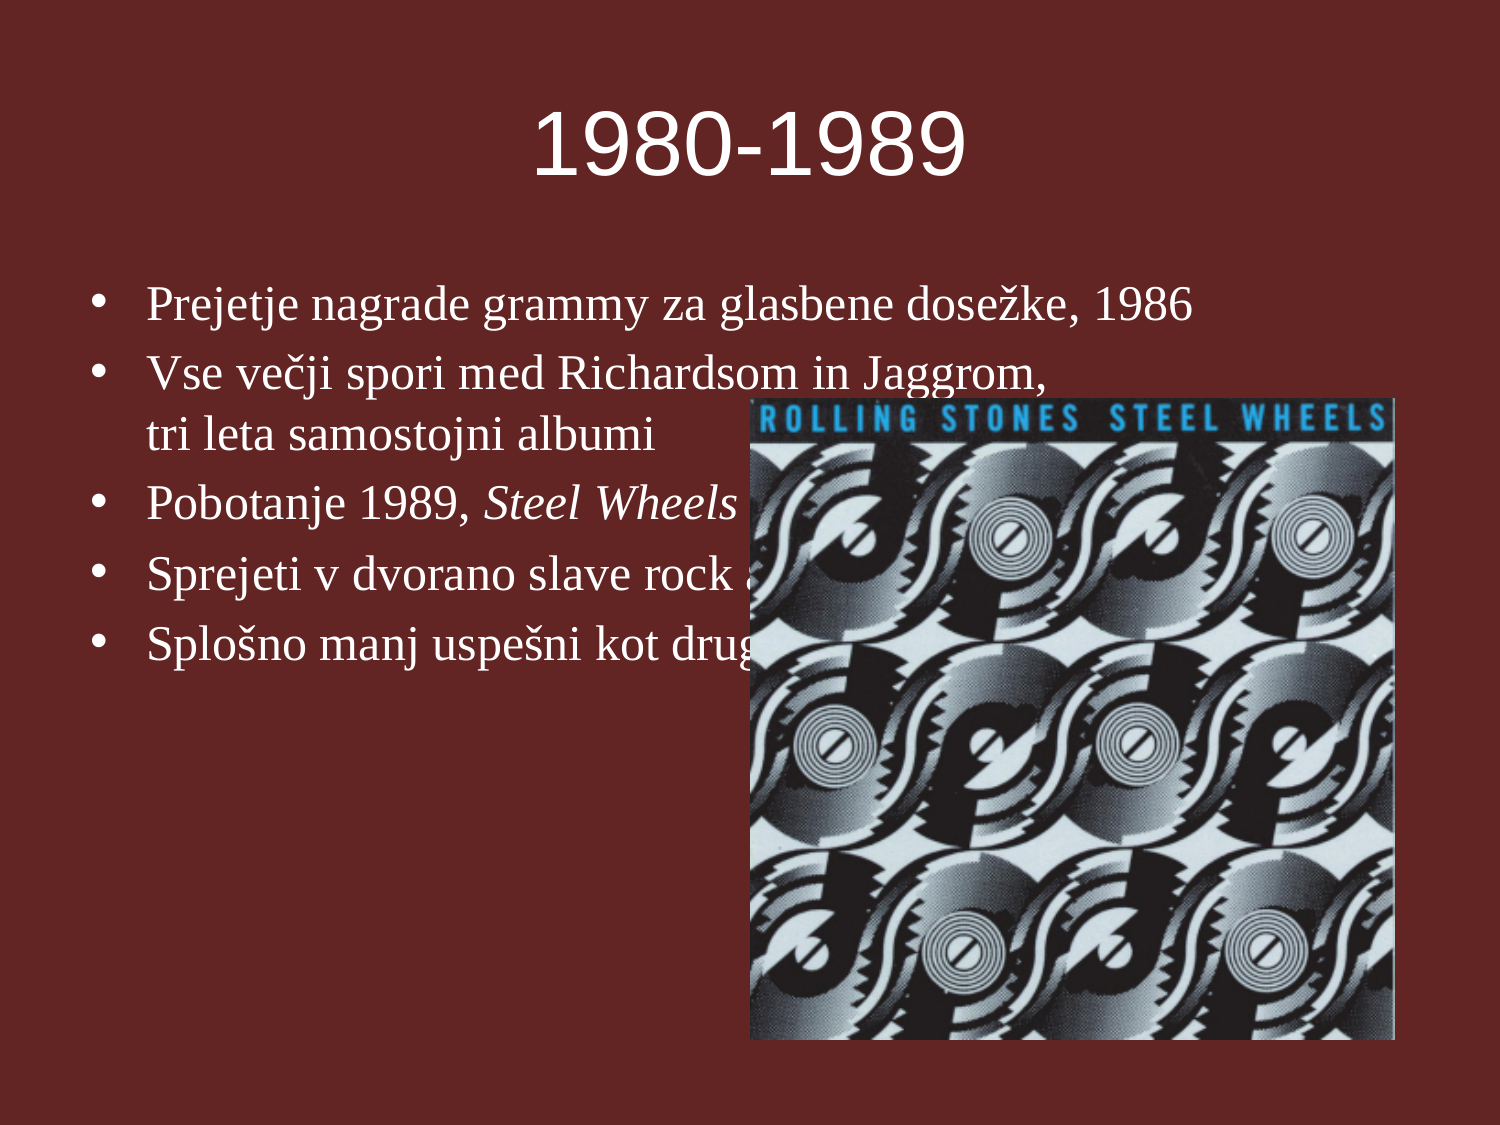

# 1980-1989
Prejetje nagrade grammy za glasbene dosežke, 1986
Vse večji spori med Richardsom in Jaggrom, tri leta samostojni albumi
Pobotanje 1989, Steel Wheels
Sprejeti v dvorano slave rock and rolla
Splošno manj uspešni kot druga desetletja